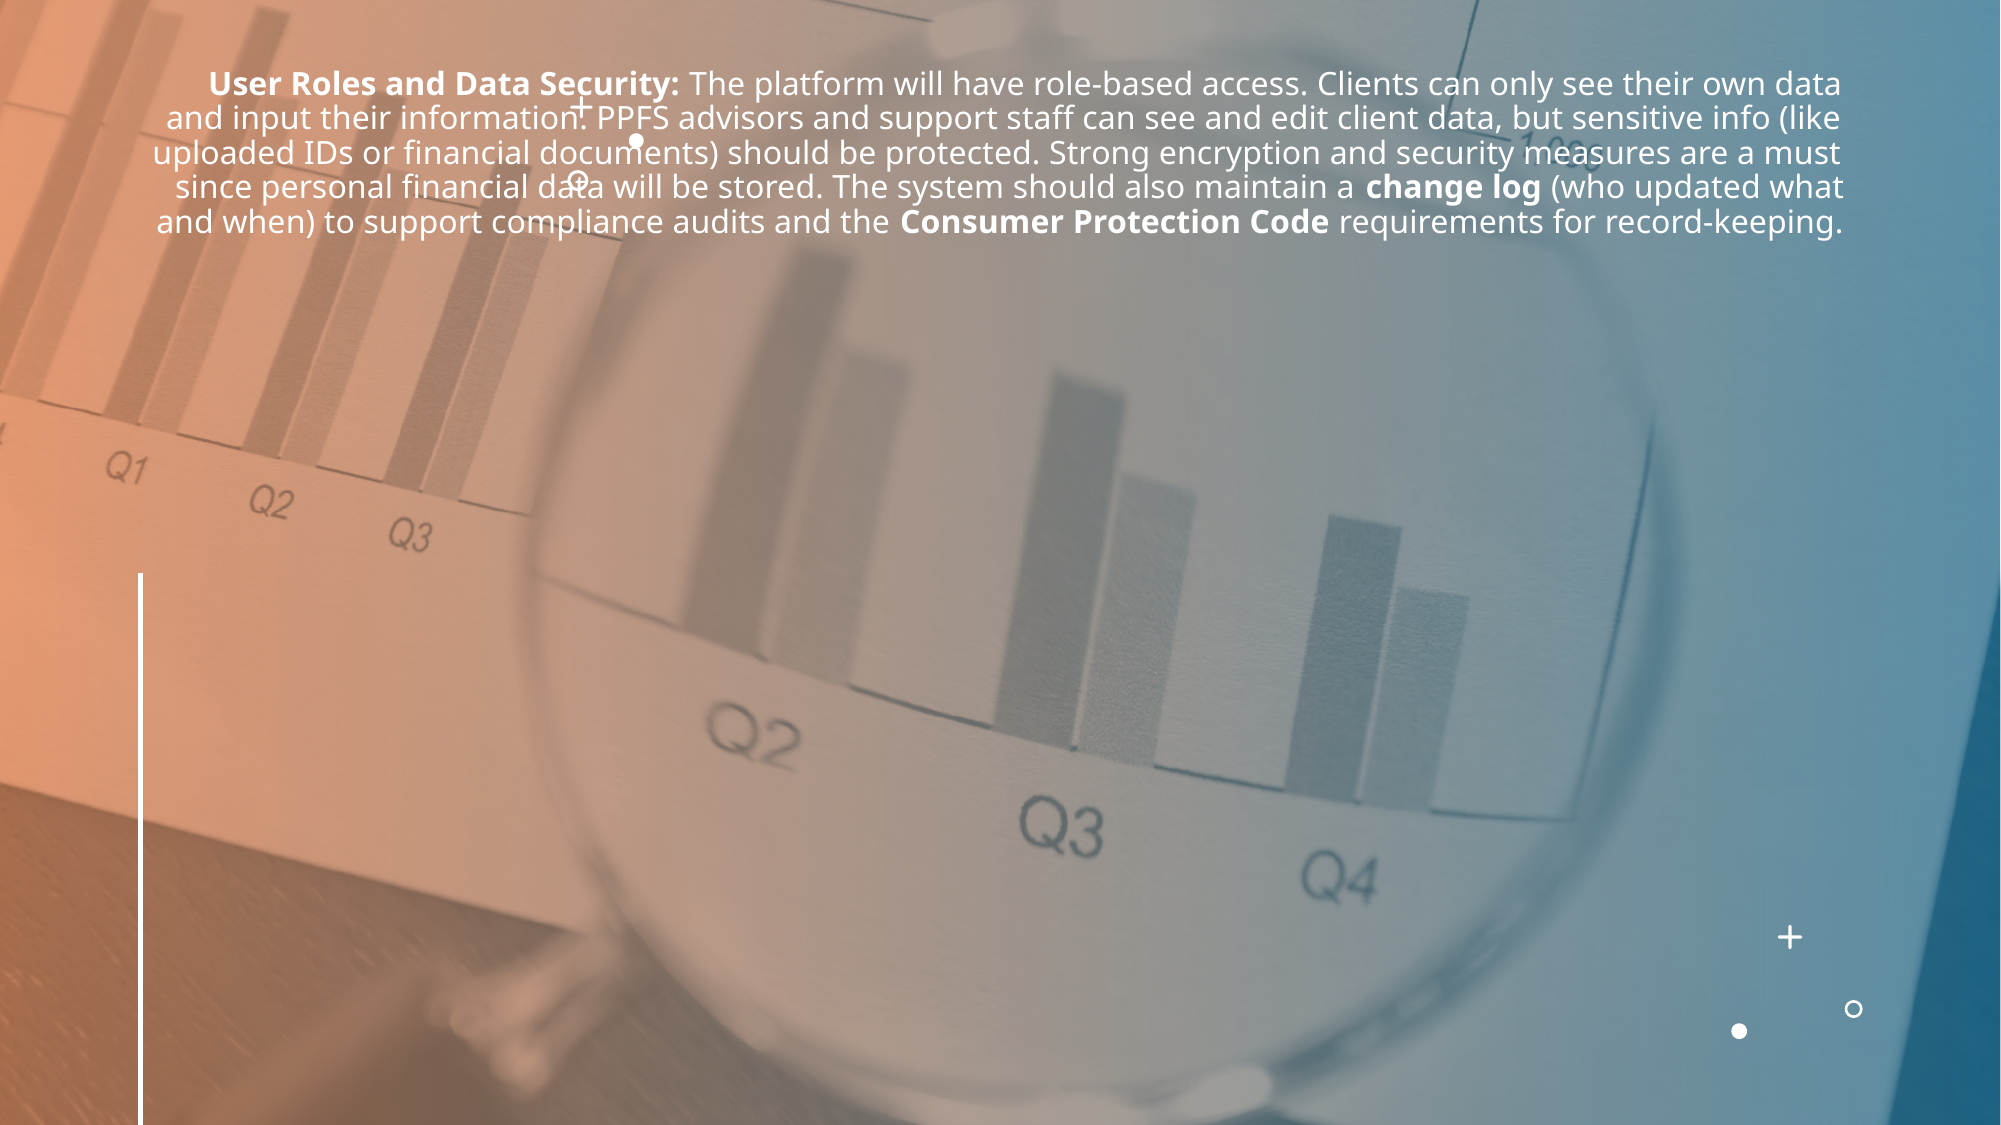

# User Roles and Data Security: The platform will have role-based access. Clients can only see their own data and input their information. PPFS advisors and support staff can see and edit client data, but sensitive info (like uploaded IDs or financial documents) should be protected. Strong encryption and security measures are a must since personal financial data will be stored. The system should also maintain a change log (who updated what and when) to support compliance audits and the Consumer Protection Code requirements for record-keeping.